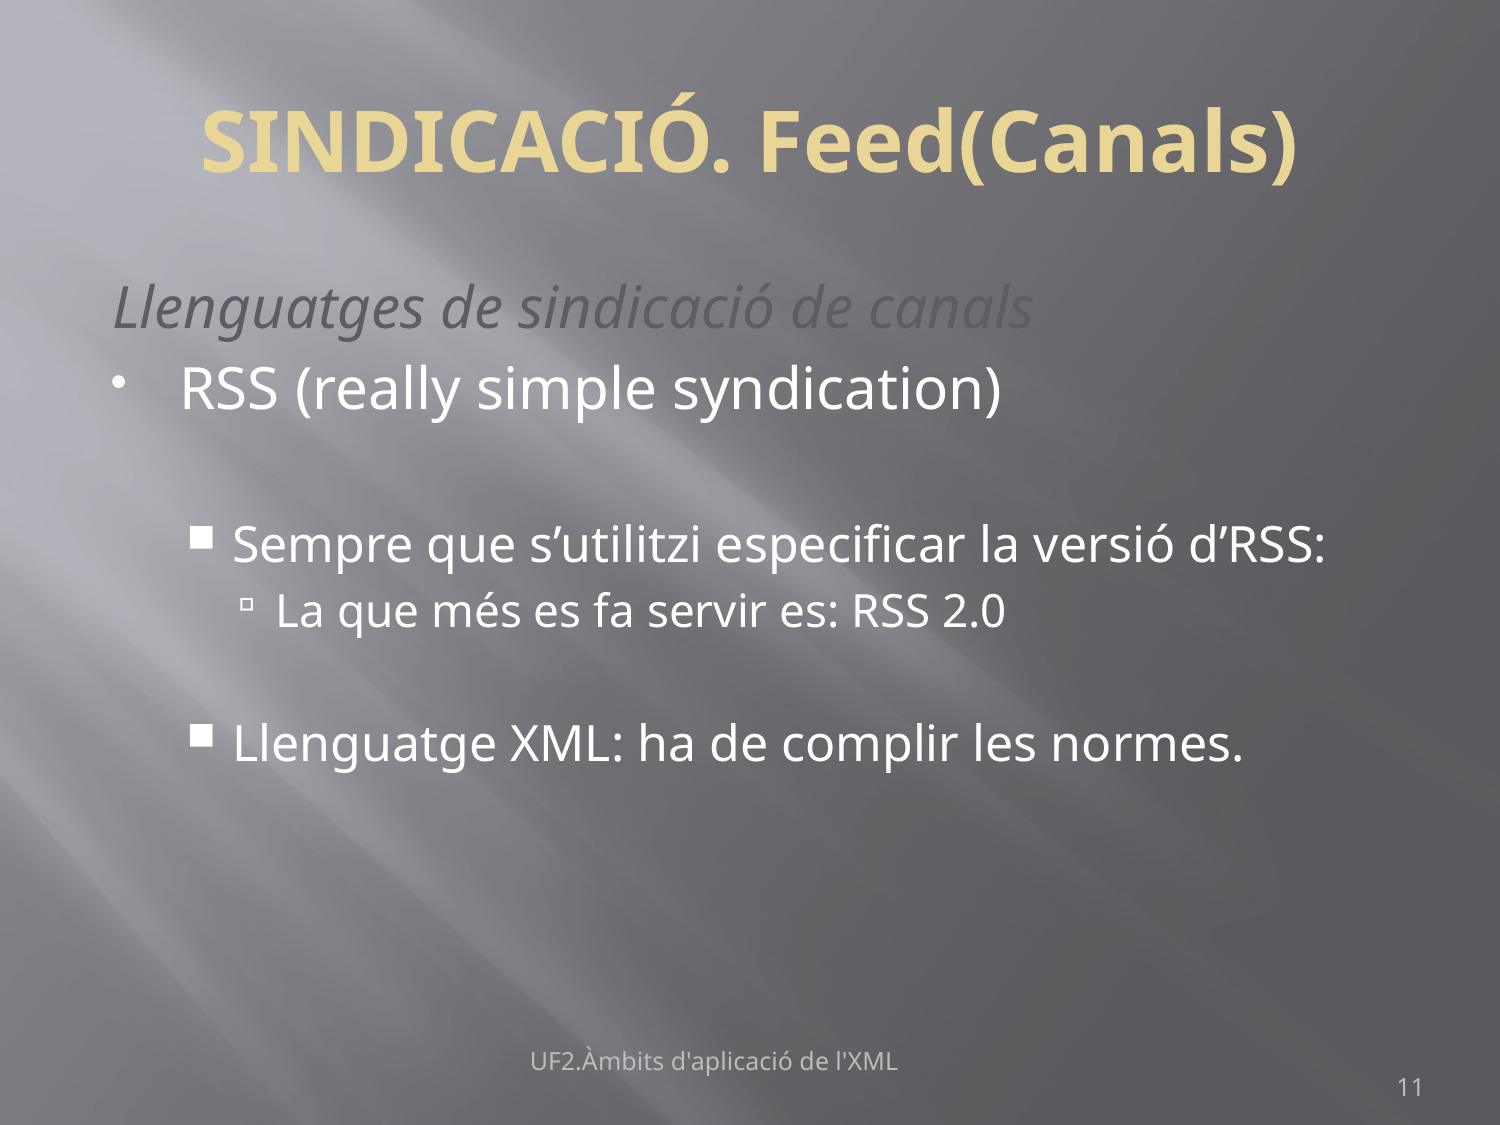

# SINDICACIÓ. Feed(Canals)
Llenguatges de sindicació de canals
RSS (really simple syndication)
Sempre que s’utilitzi especificar la versió d’RSS:
La que més es fa servir es: RSS 2.0
Llenguatge XML: ha de complir les normes.
UF2.Àmbits d'aplicació de l'XML